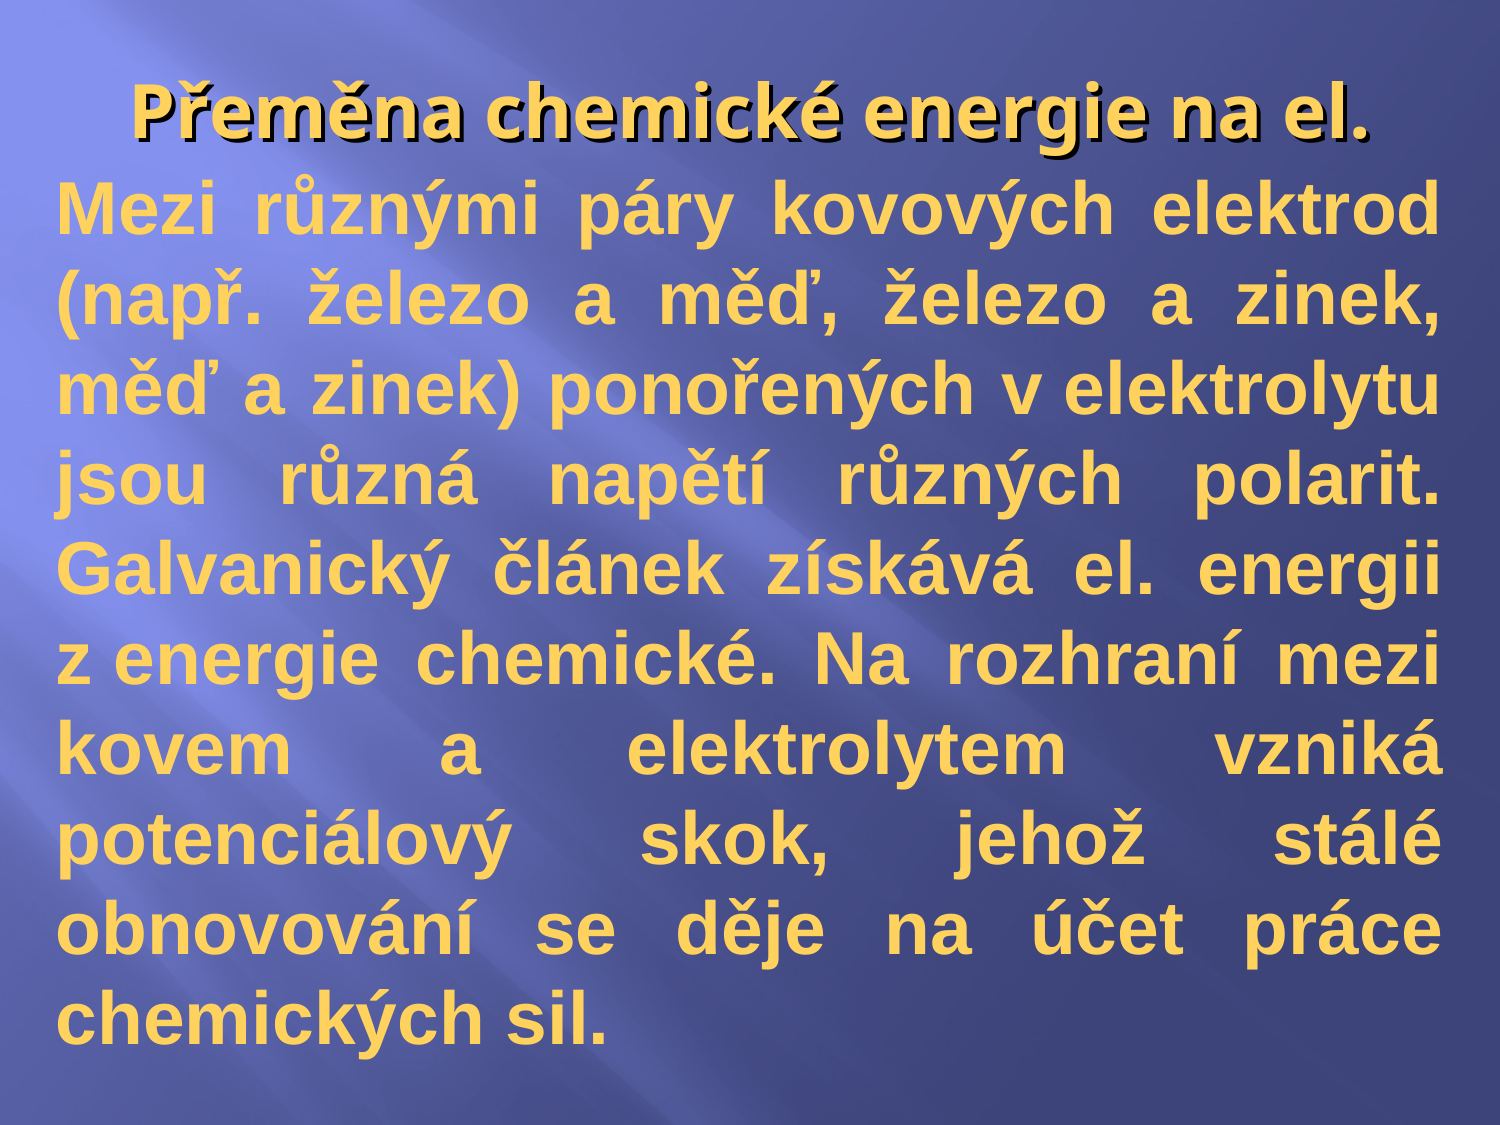

# Přeměna chemické energie na el.
Mezi různými páry kovových elektrod (např. železo a měď, železo a zinek, měď a zinek) ponořených v elektrolytu jsou různá napětí různých polarit. Galvanický článek získává el. energii z energie chemické. Na rozhraní mezi kovem a elektrolytem vzniká potenciálový skok, jehož stálé obnovování se děje na účet práce chemických sil.